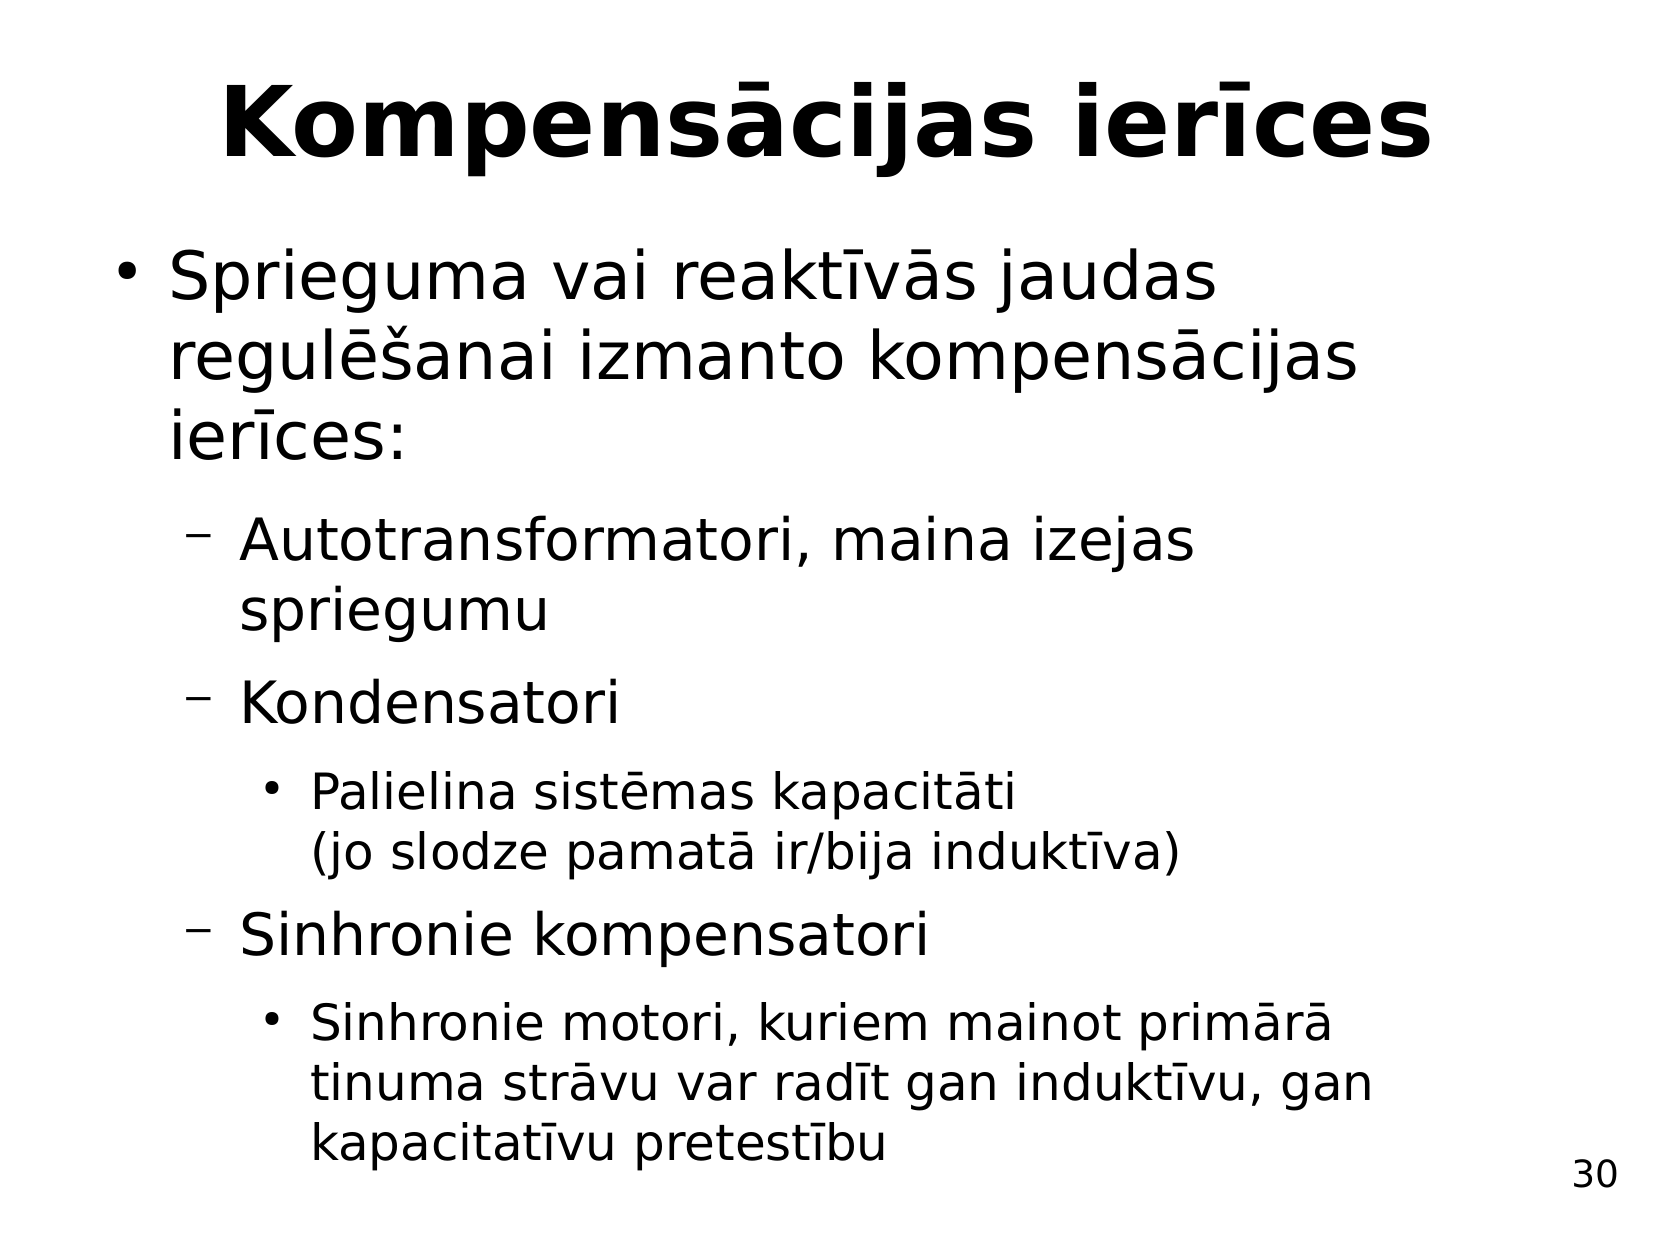

Kompensācijas ierīces
# Sprieguma vai reaktīvās jaudas regulēšanai izmanto kompensācijas ierīces:
Autotransformatori, maina izejas spriegumu
Kondensatori
Palielina sistēmas kapacitāti
(jo slodze pamatā ir/bija induktīva)
Sinhronie kompensatori
Sinhronie motori, kuriem mainot primārā tinuma strāvu var radīt gan induktīvu, gan kapacitatīvu pretestību